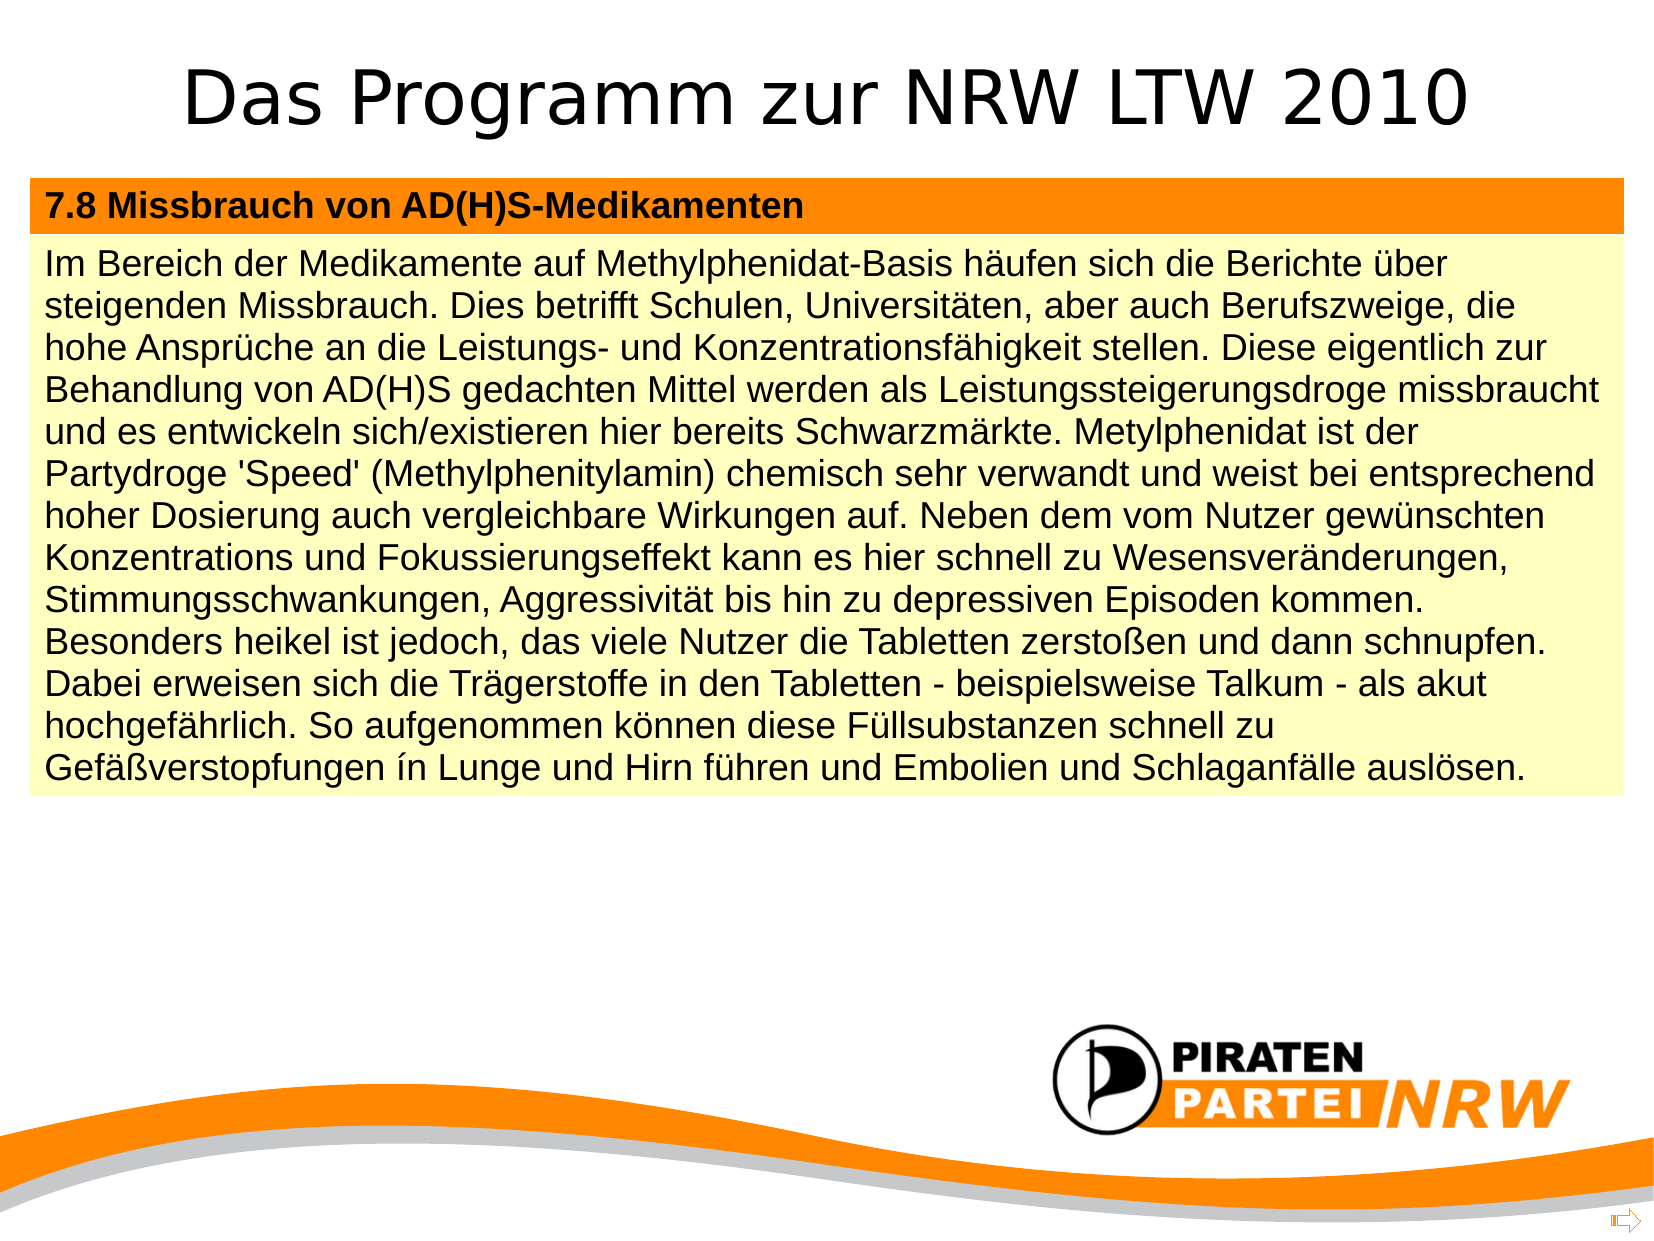

# Das Programm zur NRW LTW 2010
| 7.8 Missbrauch von AD(H)S-Medikamenten |
| --- |
| Im Bereich der Medikamente auf Methylphenidat-Basis häufen sich die Berichte über steigenden Missbrauch. Dies betrifft Schulen, Universitäten, aber auch Berufszweige, die hohe Ansprüche an die Leistungs- und Konzentrationsfähigkeit stellen. Diese eigentlich zur Behandlung von AD(H)S gedachten Mittel werden als Leistungssteigerungsdroge missbraucht und es entwickeln sich/existieren hier bereits Schwarzmärkte. Metylphenidat ist der Partydroge 'Speed' (Methylphenitylamin) chemisch sehr verwandt und weist bei entsprechend hoher Dosierung auch vergleichbare Wirkungen auf. Neben dem vom Nutzer gewünschten Konzentrations und Fokussierungseffekt kann es hier schnell zu Wesensveränderungen, Stimmungsschwankungen, Aggressivität bis hin zu depressiven Episoden kommen. Besonders heikel ist jedoch, das viele Nutzer die Tabletten zerstoßen und dann schnupfen. Dabei erweisen sich die Trägerstoffe in den Tabletten - beispielsweise Talkum - als akut hochgefährlich. So aufgenommen können diese Füllsubstanzen schnell zu Gefäßverstopfungen ín Lunge und Hirn führen und Embolien und Schlaganfälle auslösen. |